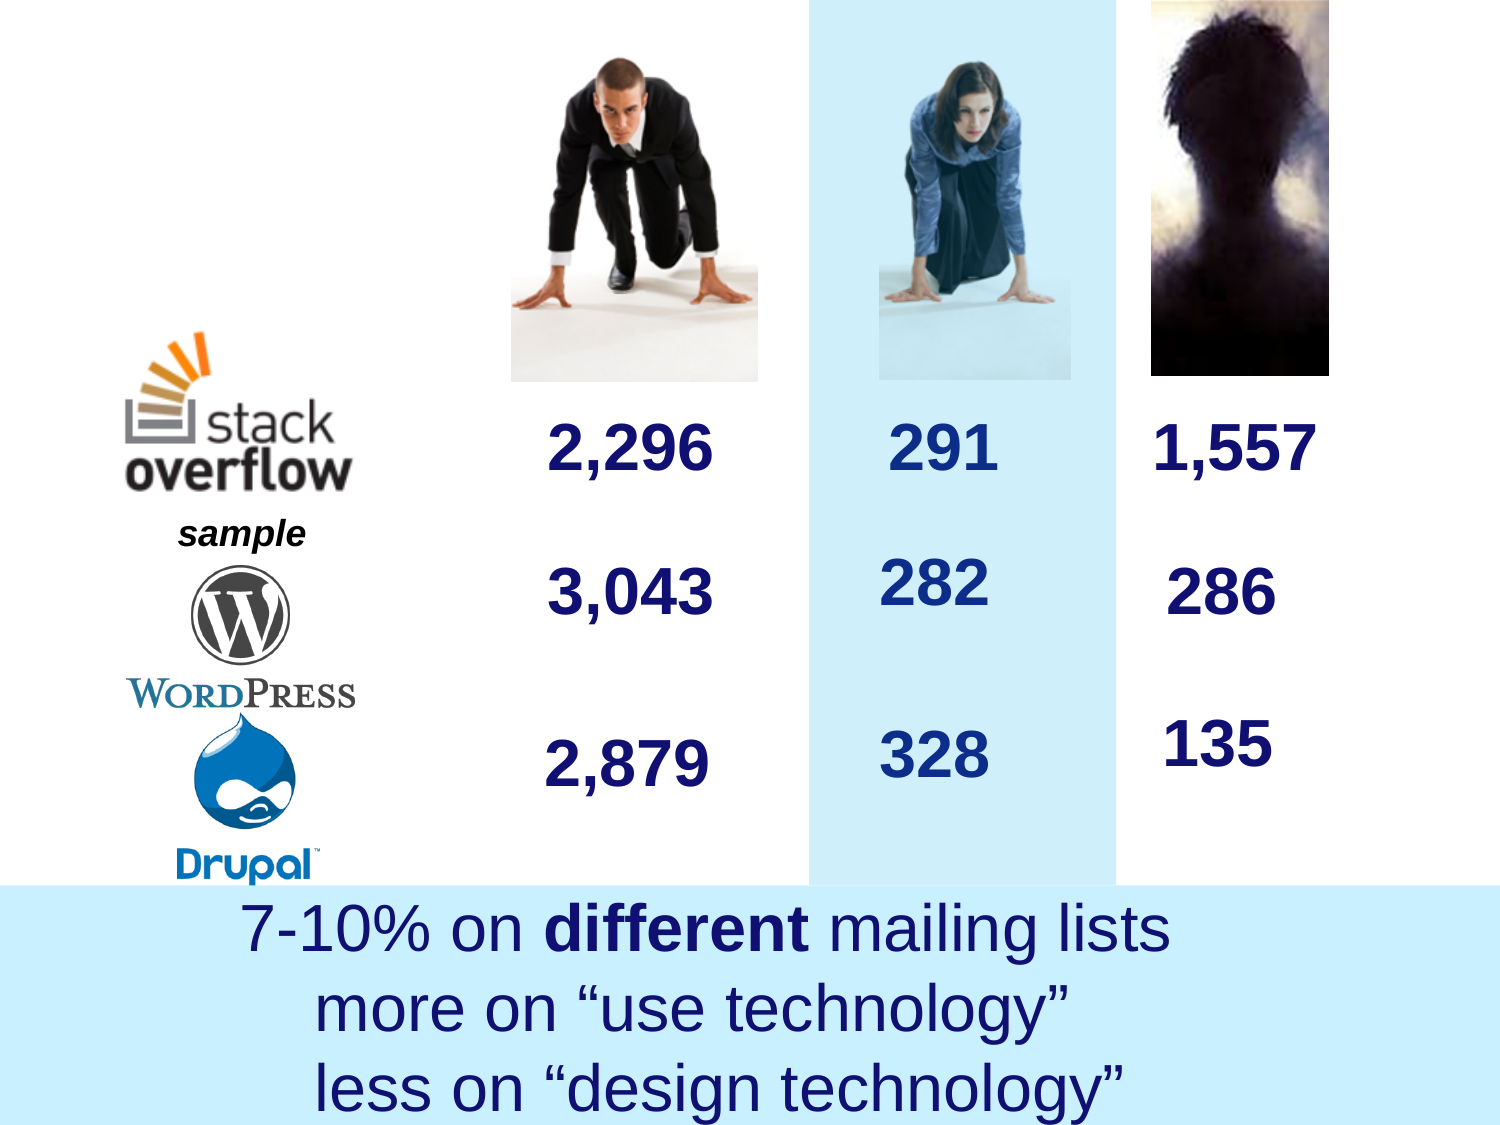

#
sample
2,296
291
1,557
282
3,043
286
135
328
2,879
			7-10% on different mailing lists
				more on “use technology”
				less on “design technology”